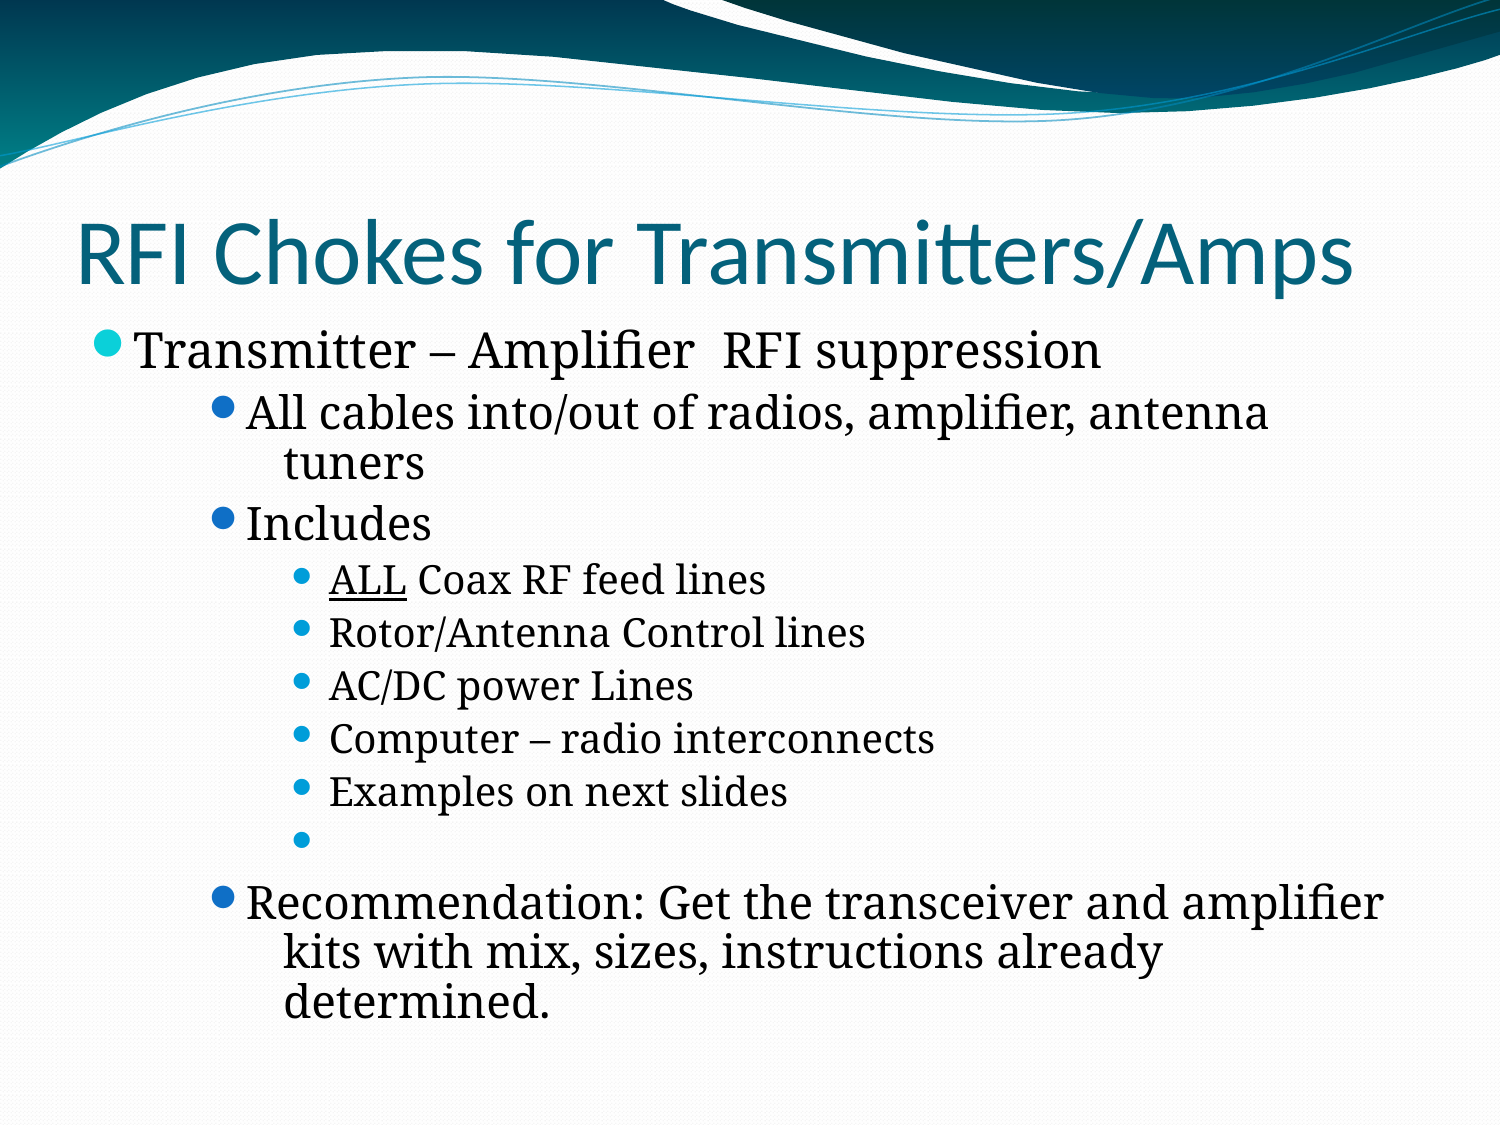

# RFI Chokes for Transmitters/Amps
Transmitter – Amplifier RFI suppression
All cables into/out of radios, amplifier, antenna tuners
Includes
ALL Coax RF feed lines
Rotor/Antenna Control lines
AC/DC power Lines
Computer – radio interconnects
Examples on next slides
Recommendation: Get the transceiver and amplifier kits with mix, sizes, instructions already determined.